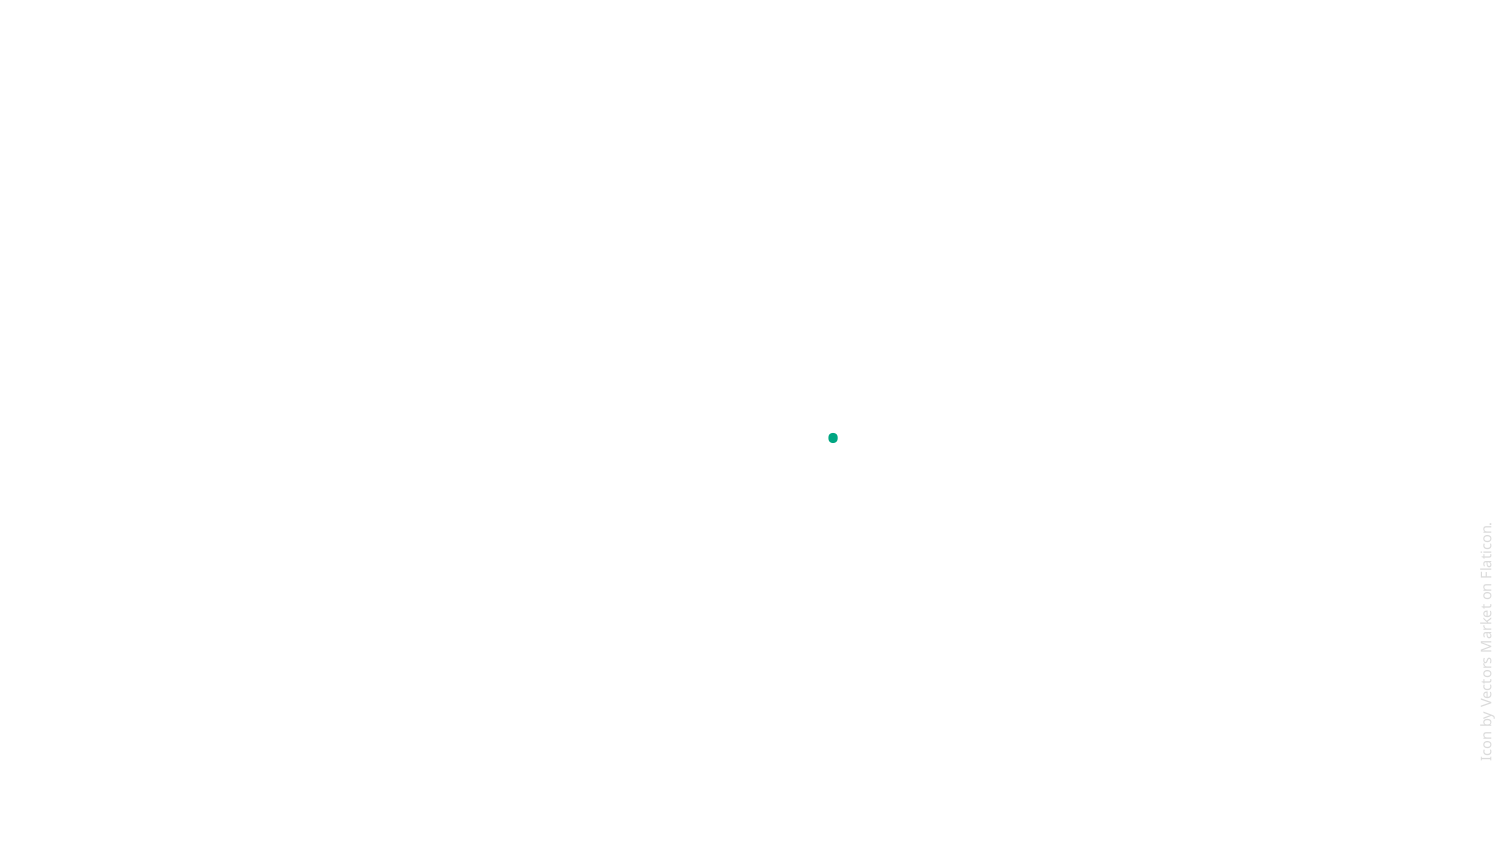

Creation-as-research.
Icon by Vectors Market on Flaticon.